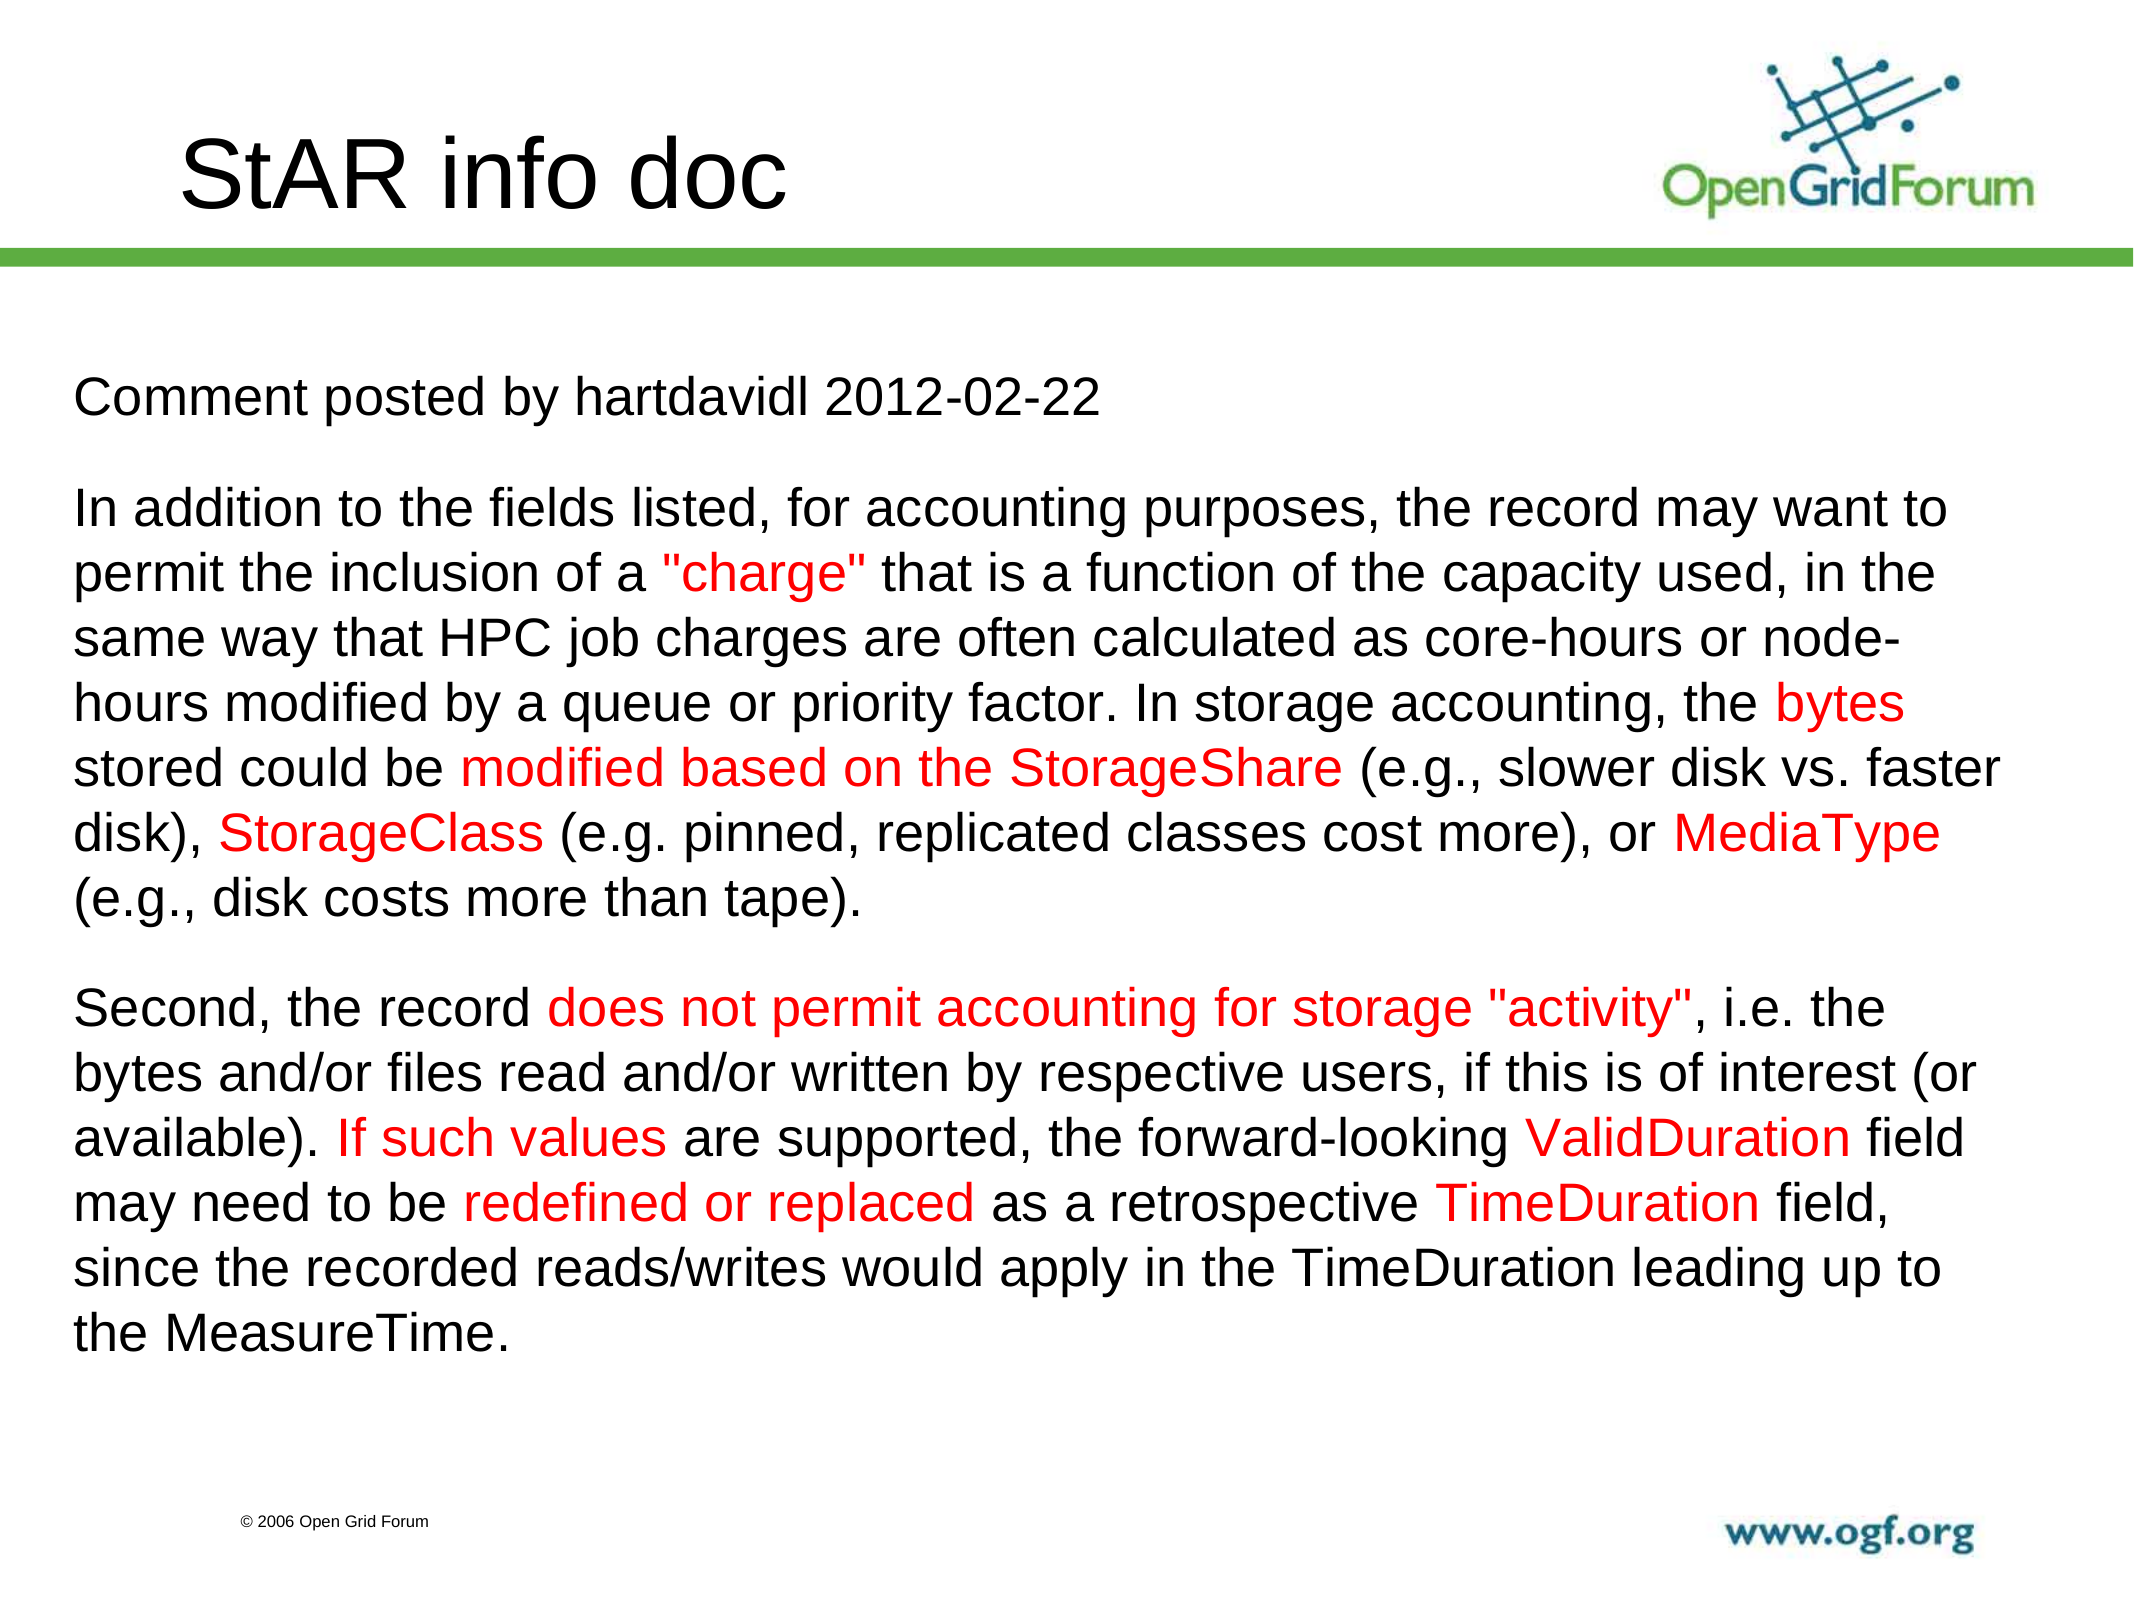

# StAR info doc
Comment posted by hartdavidl 2012-02-22
In addition to the fields listed, for accounting purposes, the record may want to permit the inclusion of a "charge" that is a function of the capacity used, in the same way that HPC job charges are often calculated as core-hours or node-hours modified by a queue or priority factor. In storage accounting, the bytes stored could be modified based on the StorageShare (e.g., slower disk vs. faster disk), StorageClass (e.g. pinned, replicated classes cost more), or MediaType (e.g., disk costs more than tape).
Second, the record does not permit accounting for storage "activity", i.e. the bytes and/or files read and/or written by respective users, if this is of interest (or available). If such values are supported, the forward-looking ValidDuration field may need to be redefined or replaced as a retrospective TimeDuration field, since the recorded reads/writes would apply in the TimeDuration leading up to the MeasureTime.
© 2006 Open Grid Forum